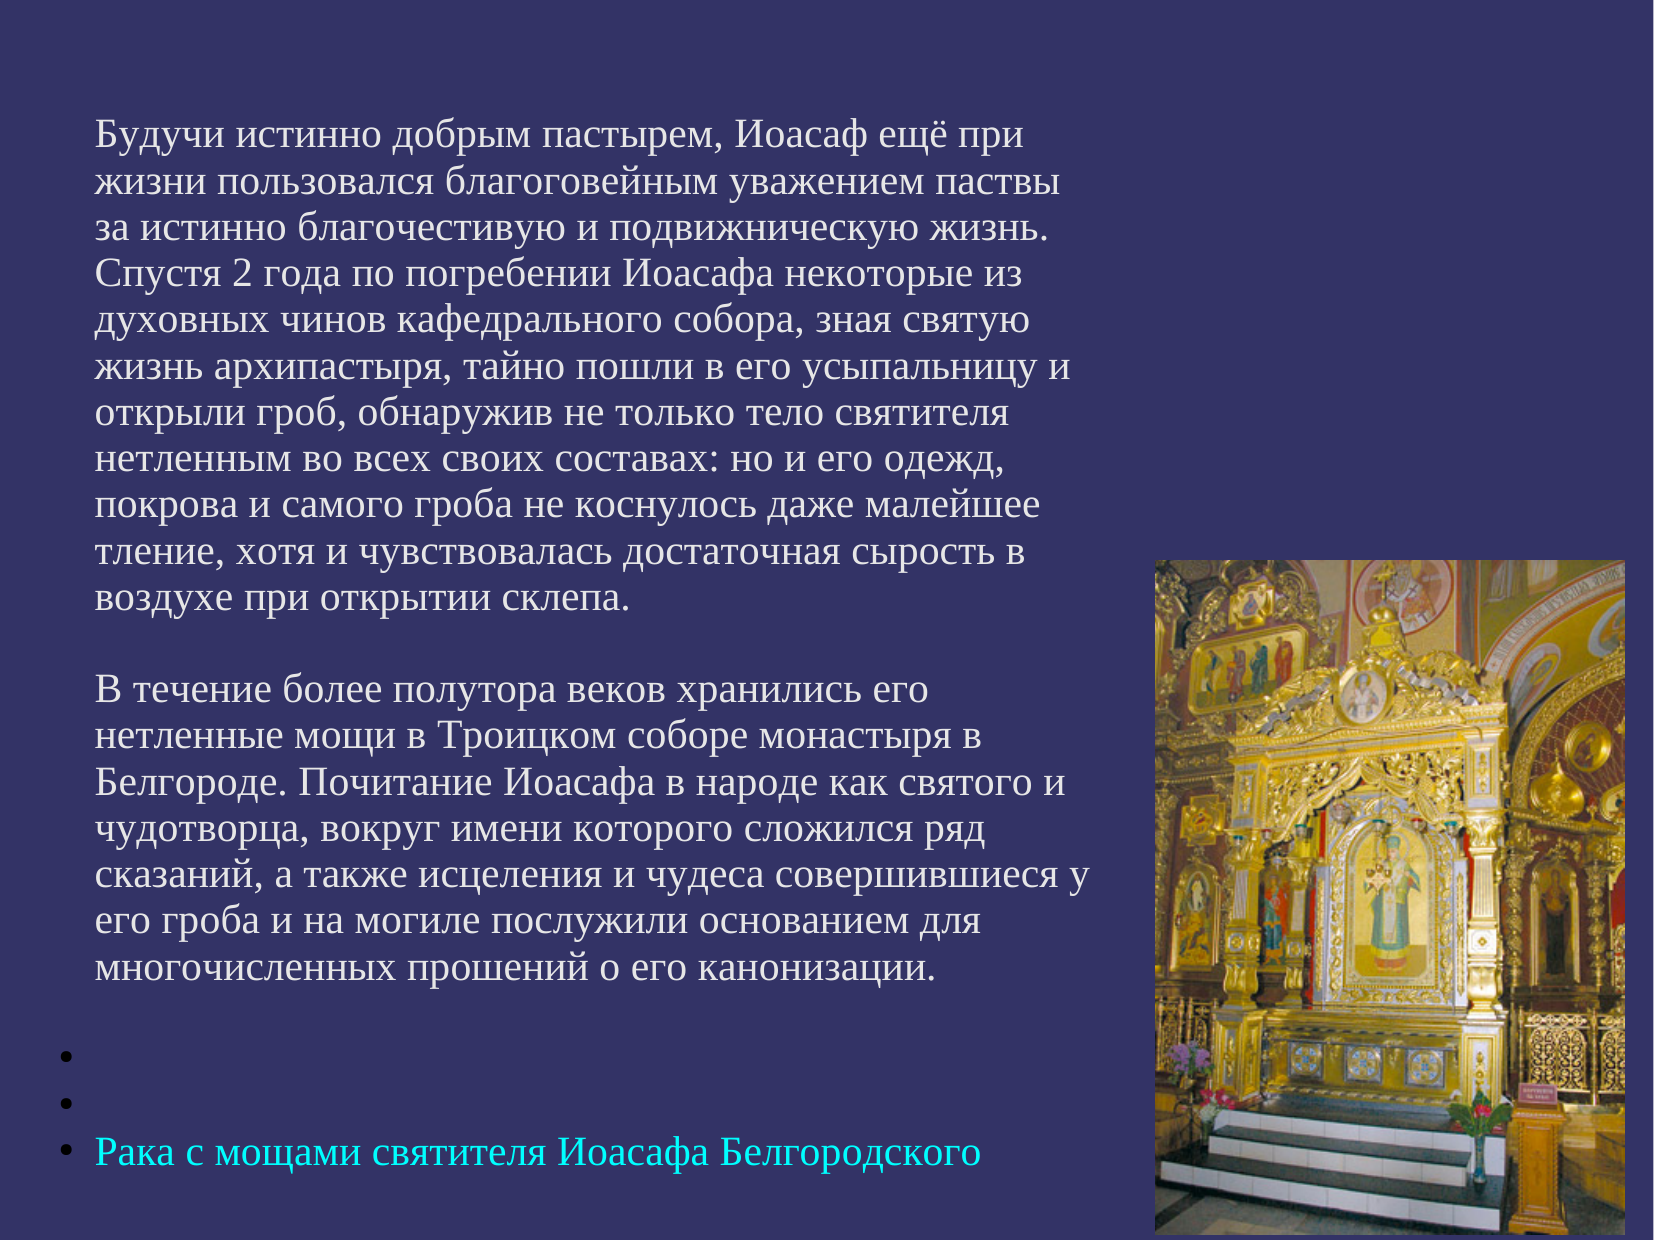

# Будучи истинно добрым пастырем, Иоасаф ещё при жизни пользовался благоговейным уважением паствы за истинно благочестивую и подвижническую жизнь. Спустя 2 года по погребении Иоасафа некоторые из духовных чинов кафедрального собора, зная святую жизнь архипастыря, тайно пошли в его усыпальницу и открыли гроб, обнаружив не только тело святителя нетленным во всех своих составах: но и его одежд, покрова и самого гроба не коснулось даже малейшее тление, хотя и чувствовалась достаточная сырость в воздухе при открытии склепа.
В течение более полутора веков хранились его нетленные мощи в Троицком соборе монастыря в Белгороде. Почитание Иоасафа в народе как святого и чудотворца, вокруг имени которого сложился ряд сказаний, а также исцеления и чудеса совершившиеся у его гроба и на могиле послужили основанием для многочисленных прошений о его канонизации.
Рака с мощами святителя Иоасафа Белгородского